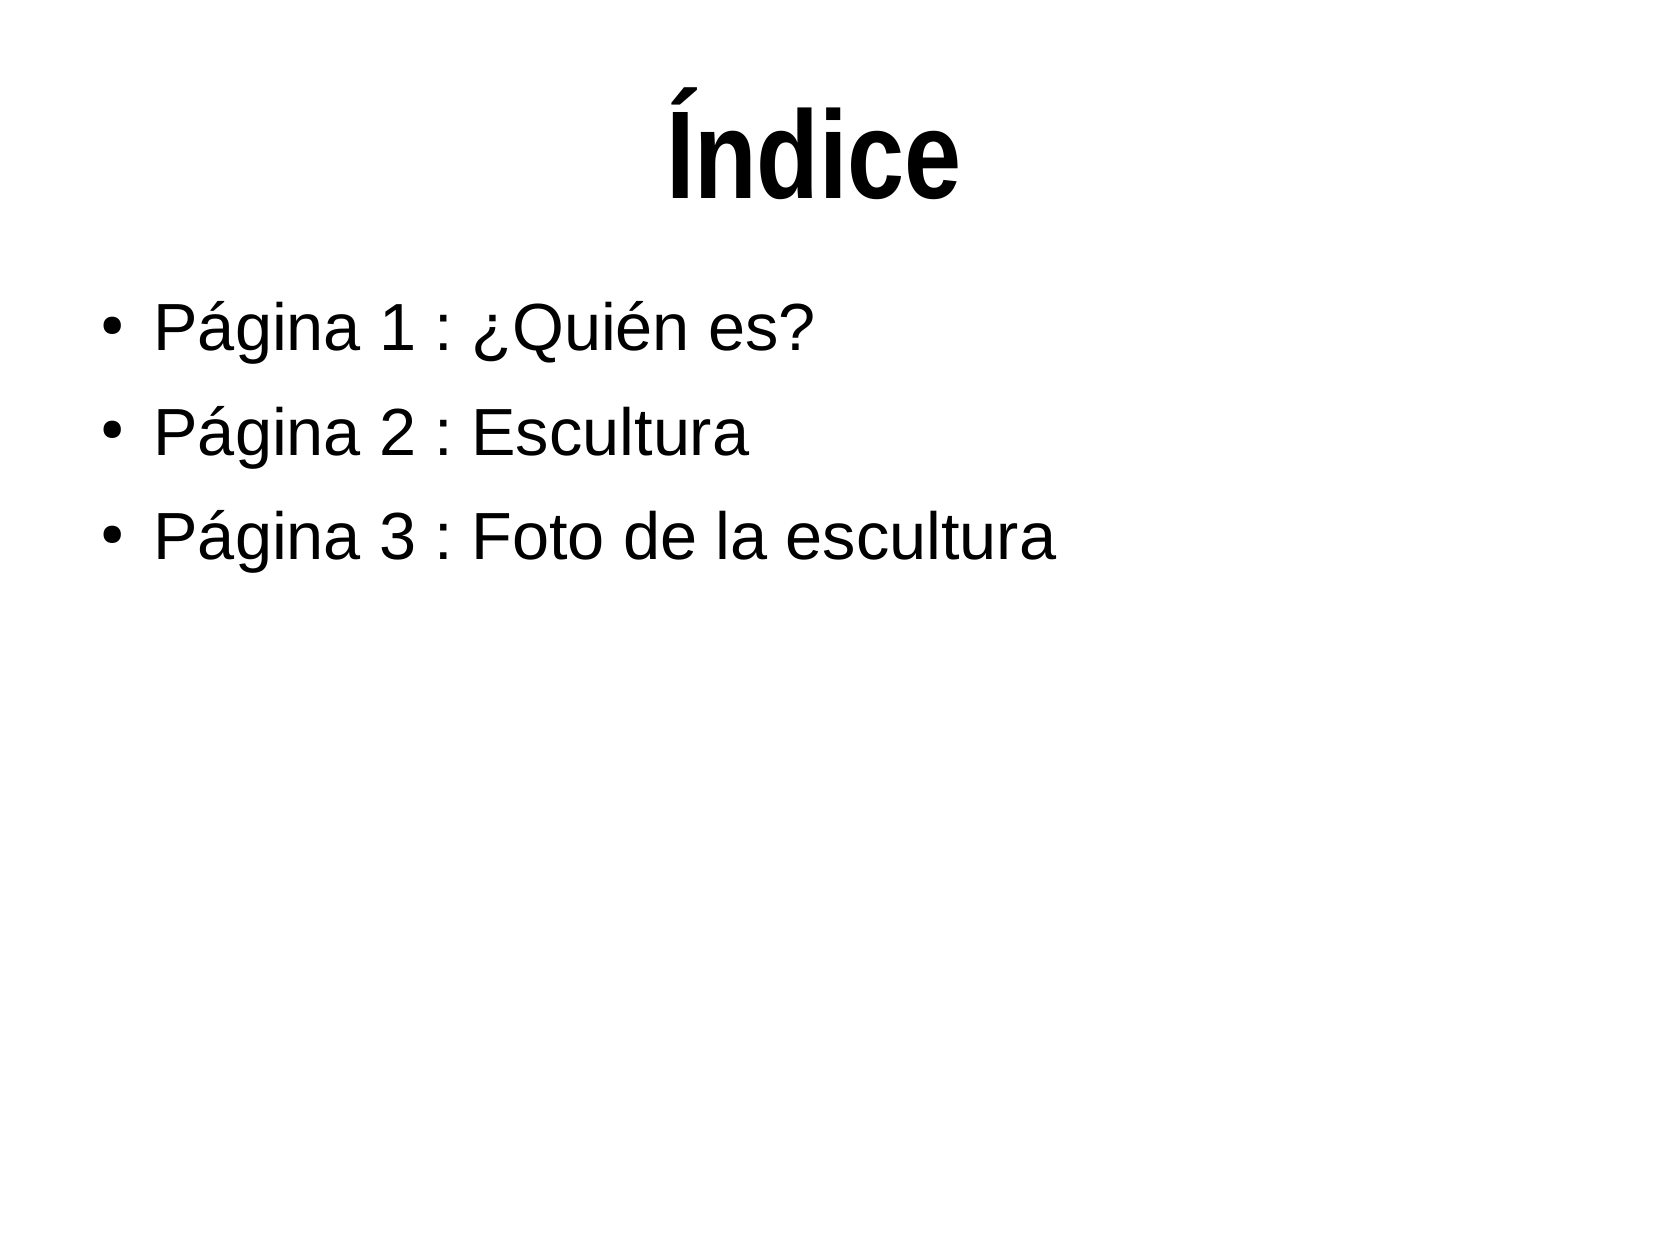

# Índice
Página 1 : ¿Quién es?
Página 2 : Escultura
Página 3 : Foto de la escultura